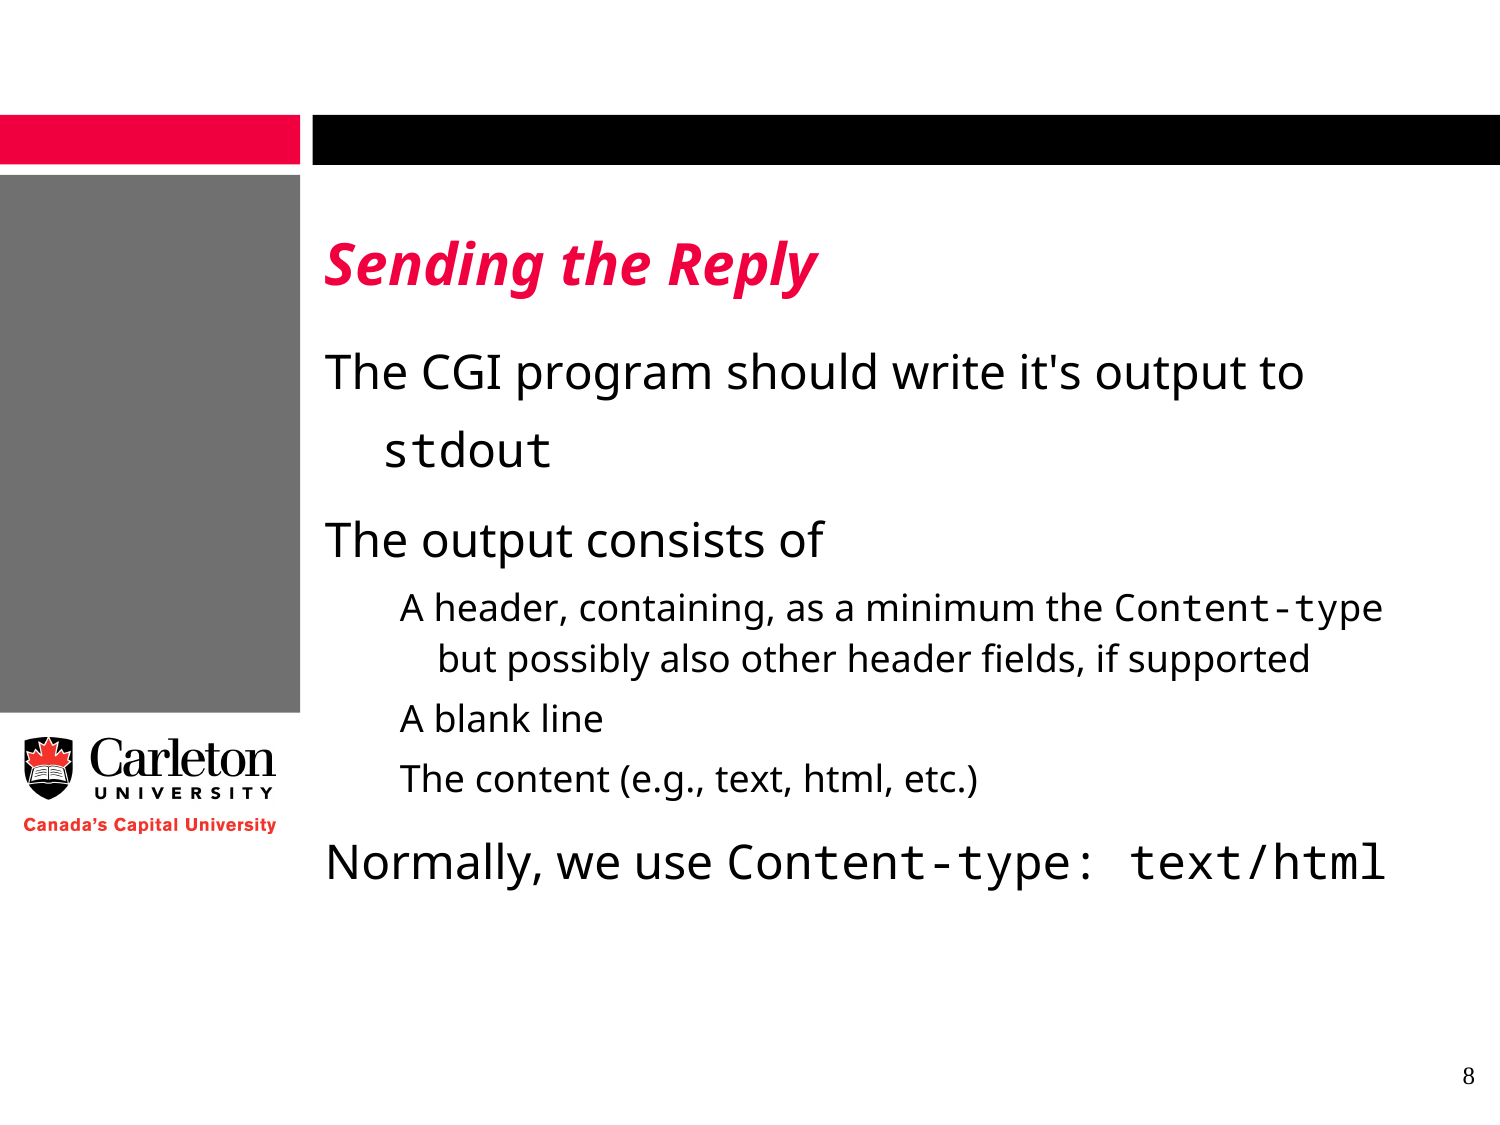

# Sending the Reply
The CGI program should write it's output to stdout
The output consists of
A header, containing, as a minimum the Content-type but possibly also other header fields, if supported
A blank line
The content (e.g., text, html, etc.)
Normally, we use Content-type: text/html
8